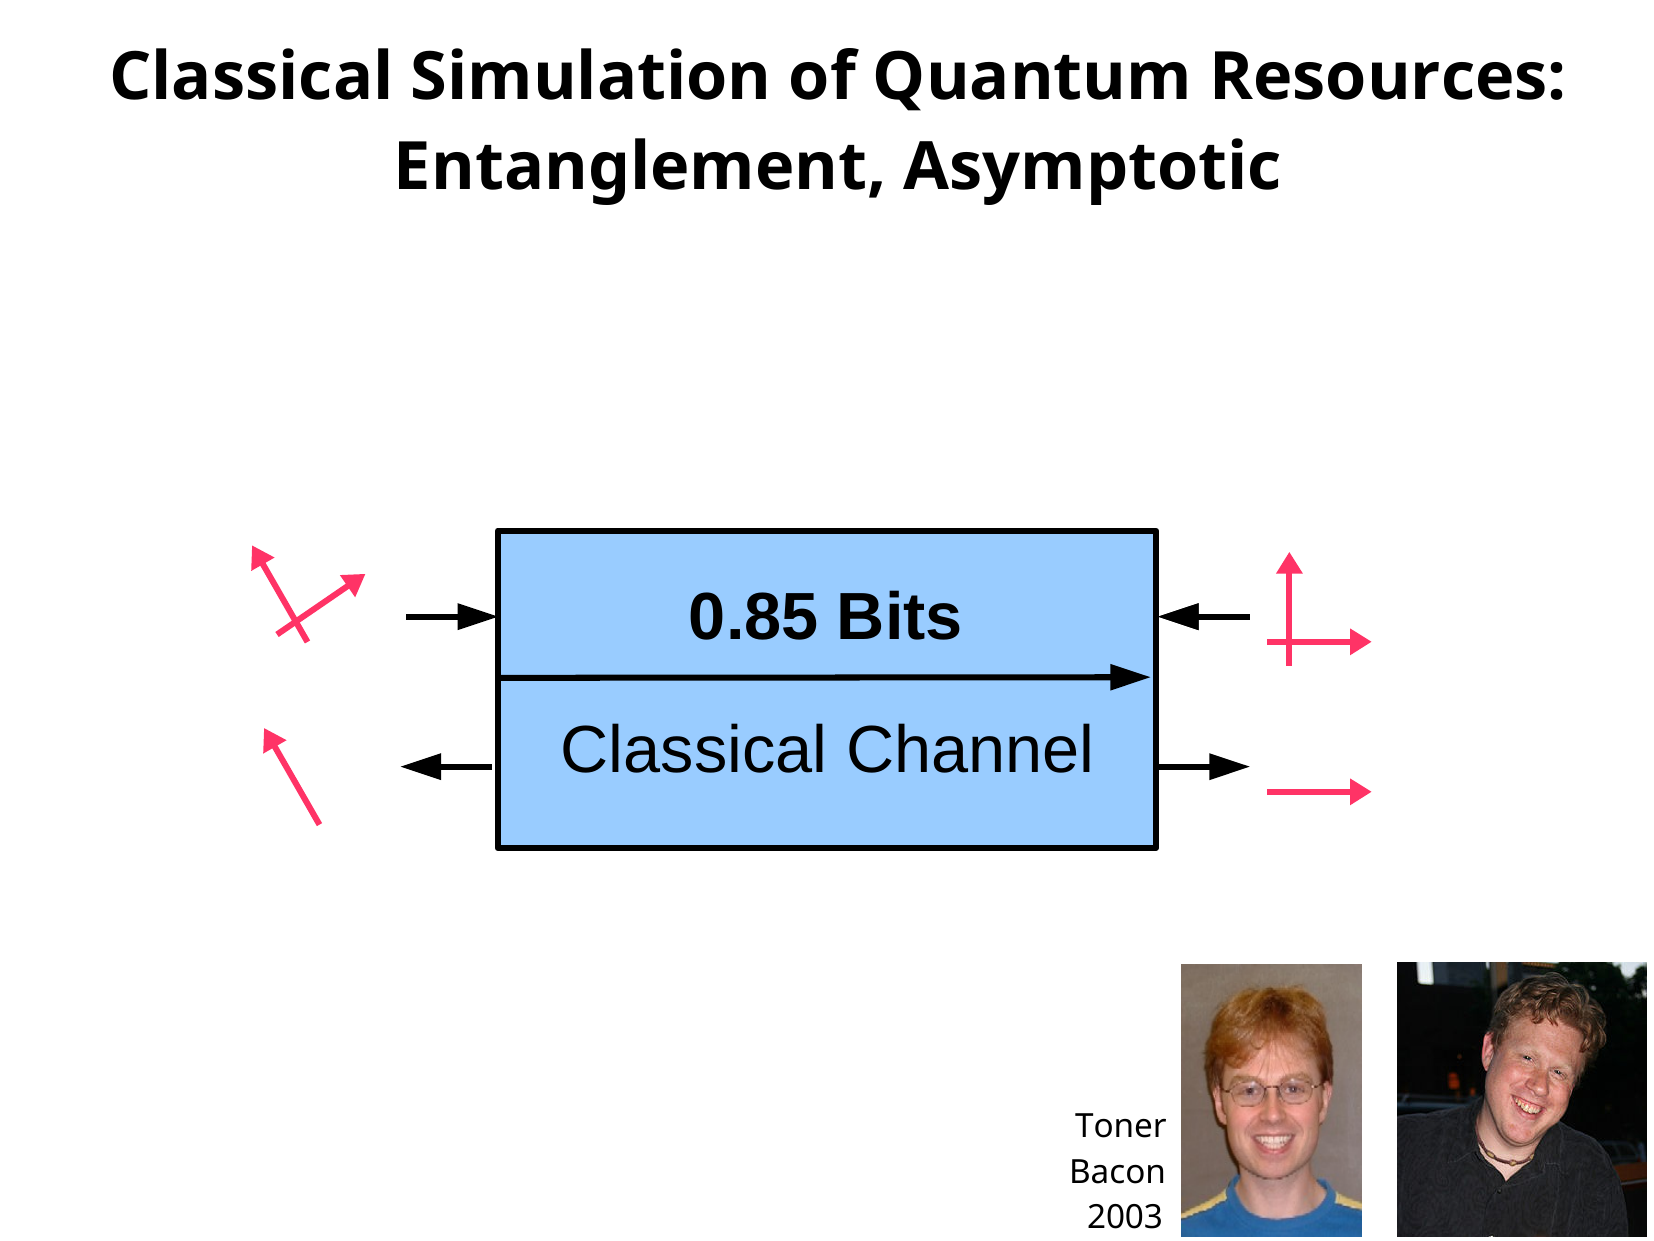

Classical Simulation of Quantum Resources:
Entanglement, Asymptotic
0.85 Bits
Classical Channel
Toner
Bacon
2003